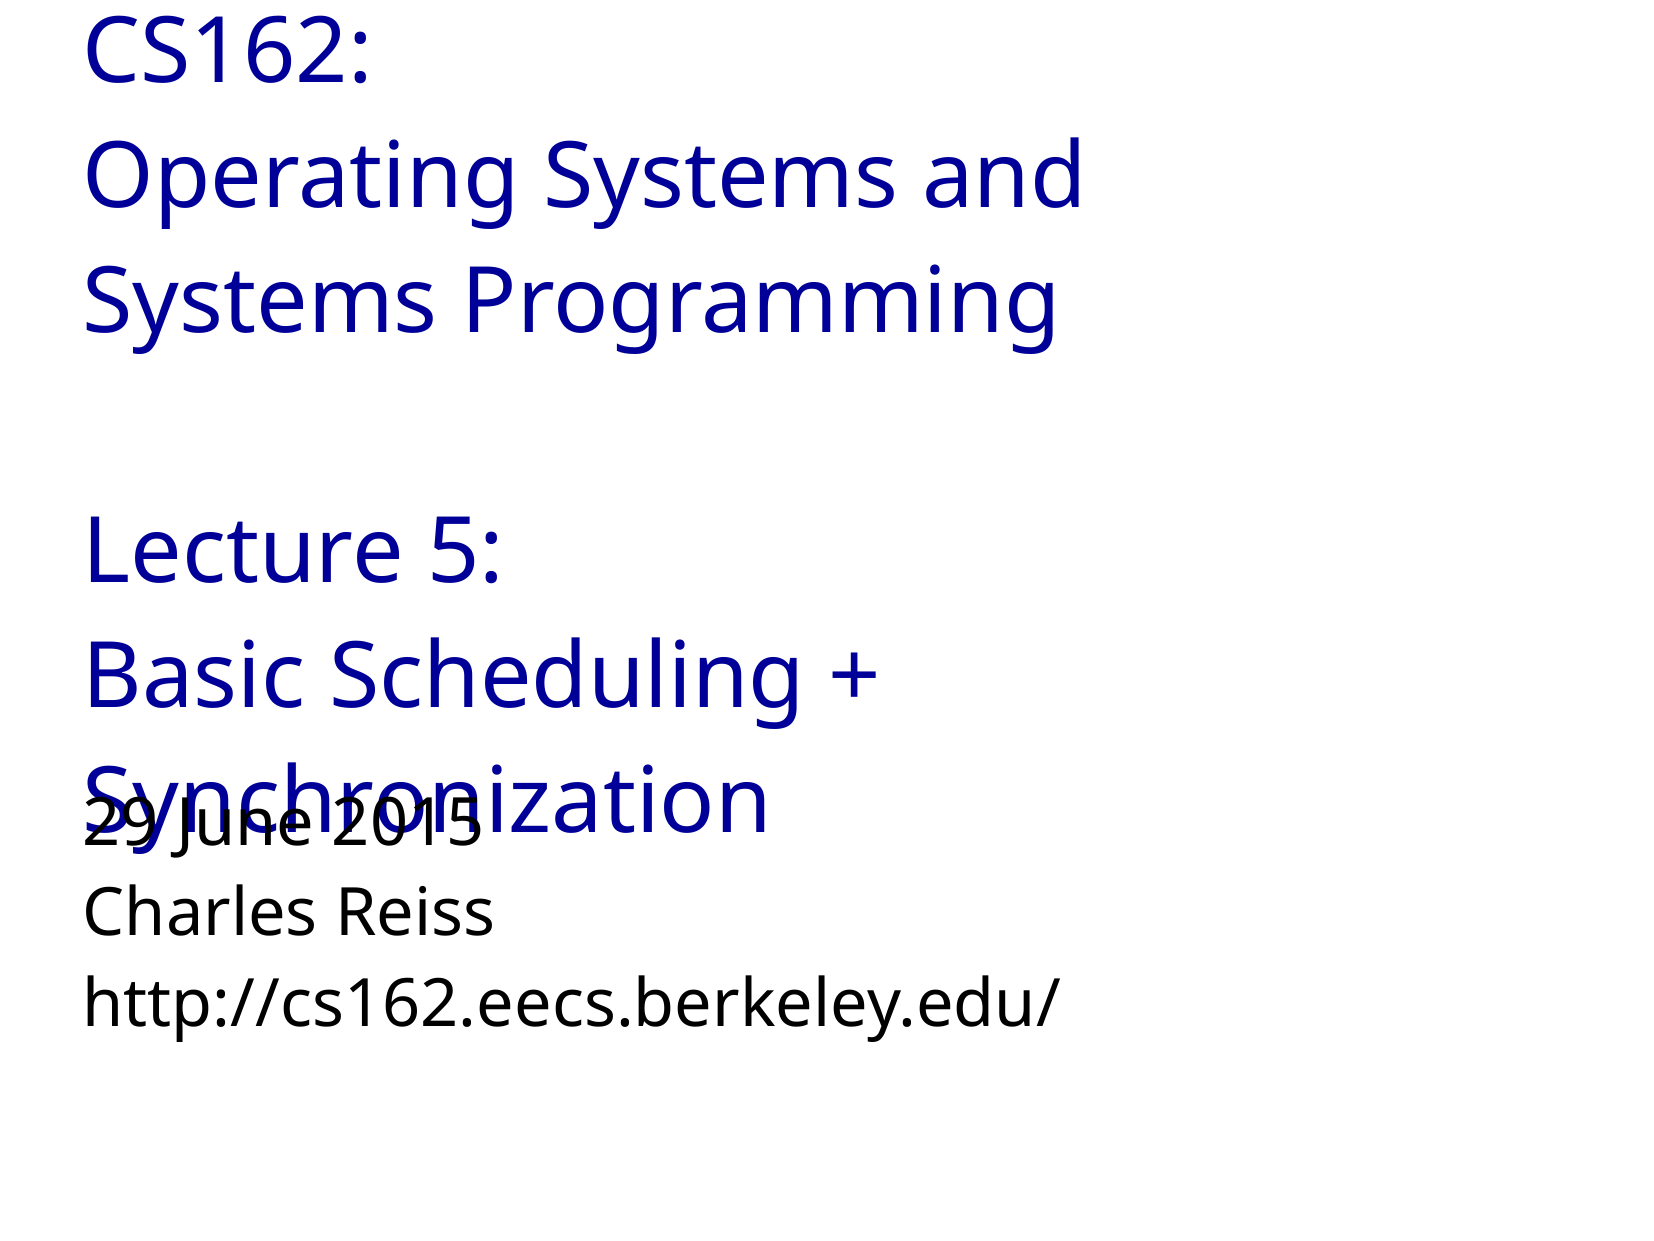

# CS162: Operating Systems and Systems Programming Lecture 5: Basic Scheduling + Synchronization
29 June 2015
Charles Reiss
http://cs162.eecs.berkeley.edu/